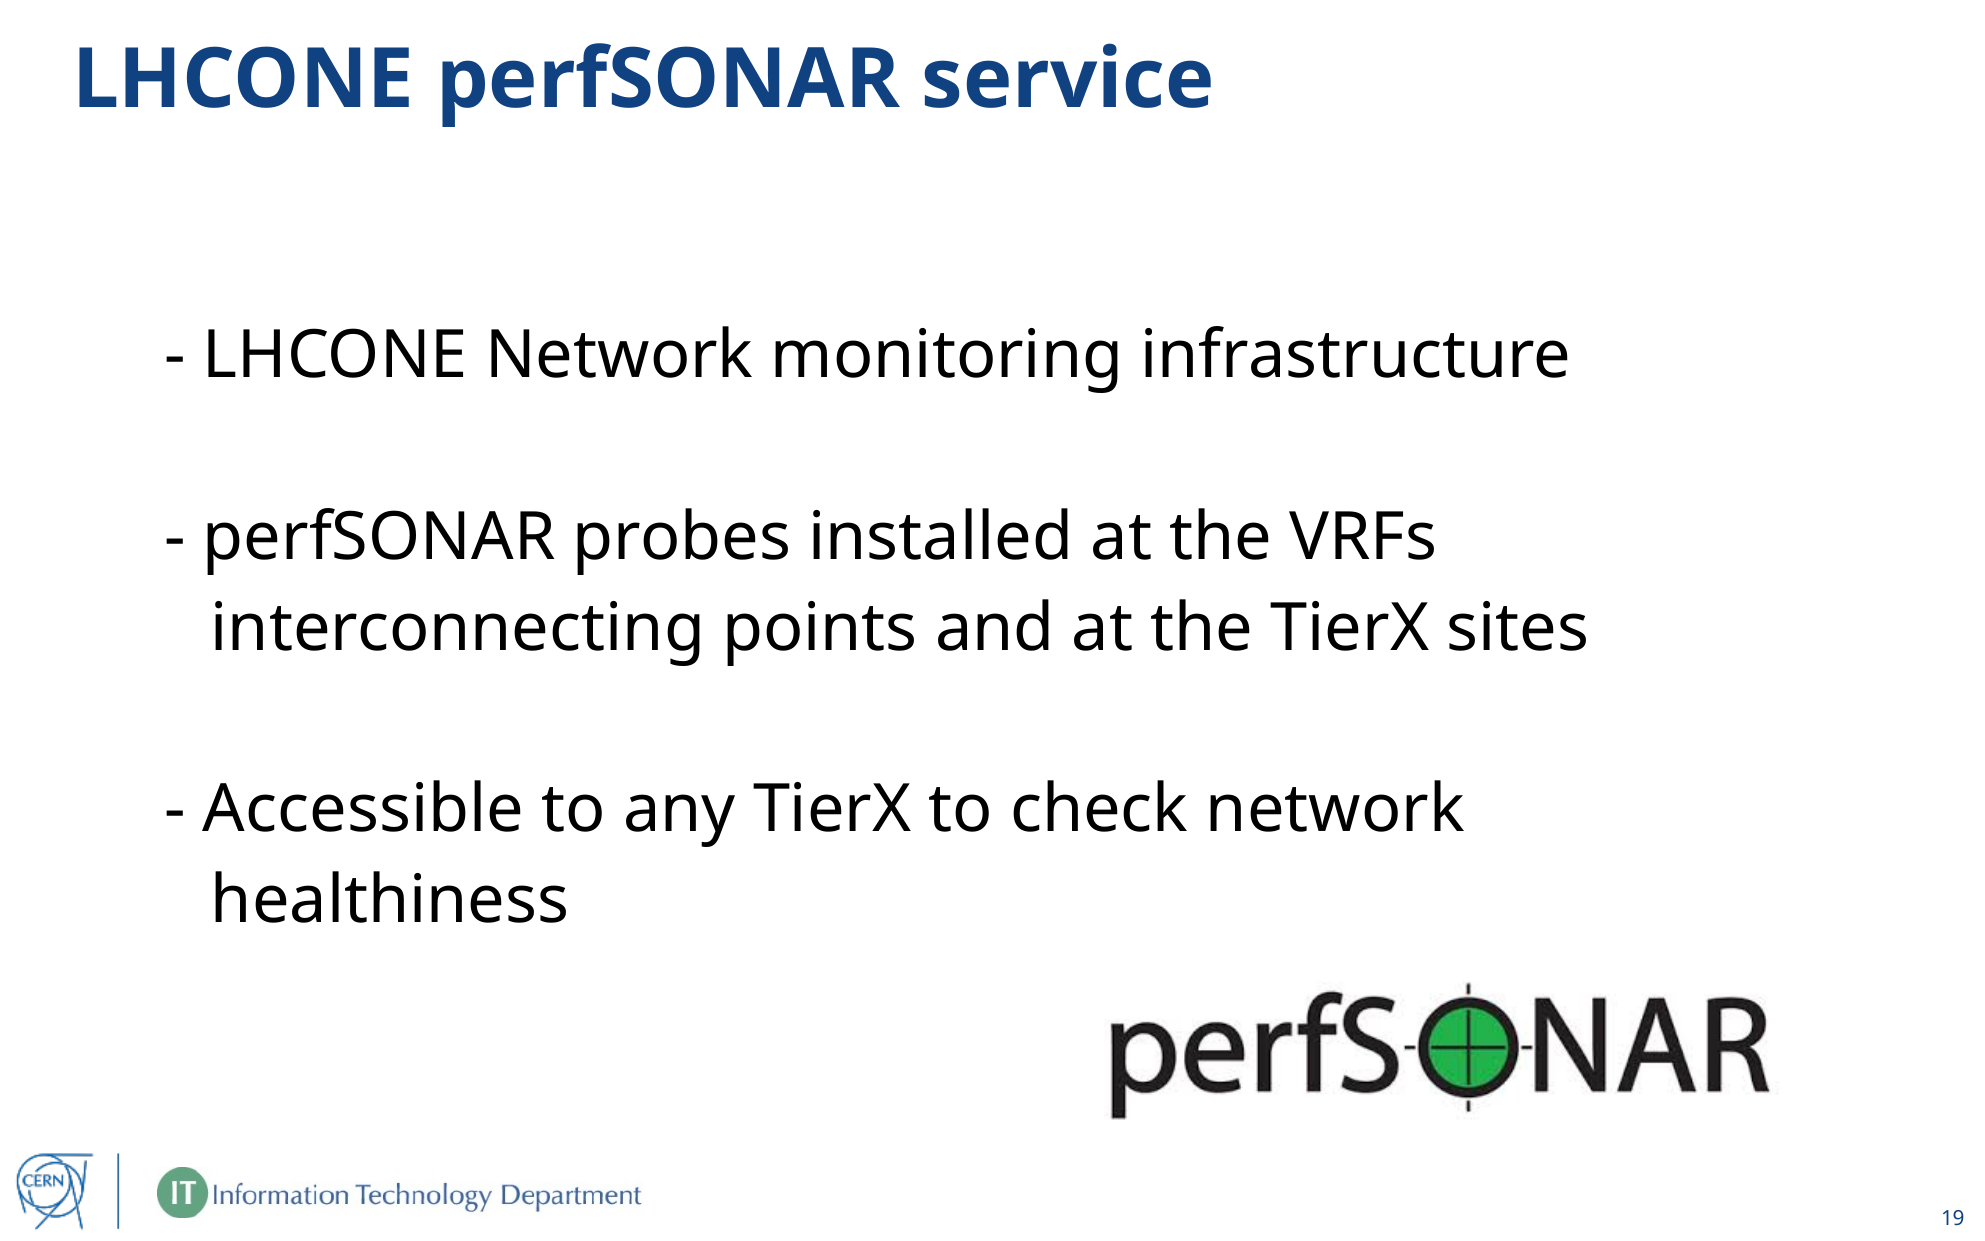

# LHCONE perfSONAR service
- LHCONE Network monitoring infrastructure
- perfSONAR probes installed at the VRFs interconnecting points and at the TierX sites
- Accessible to any TierX to check network healthiness